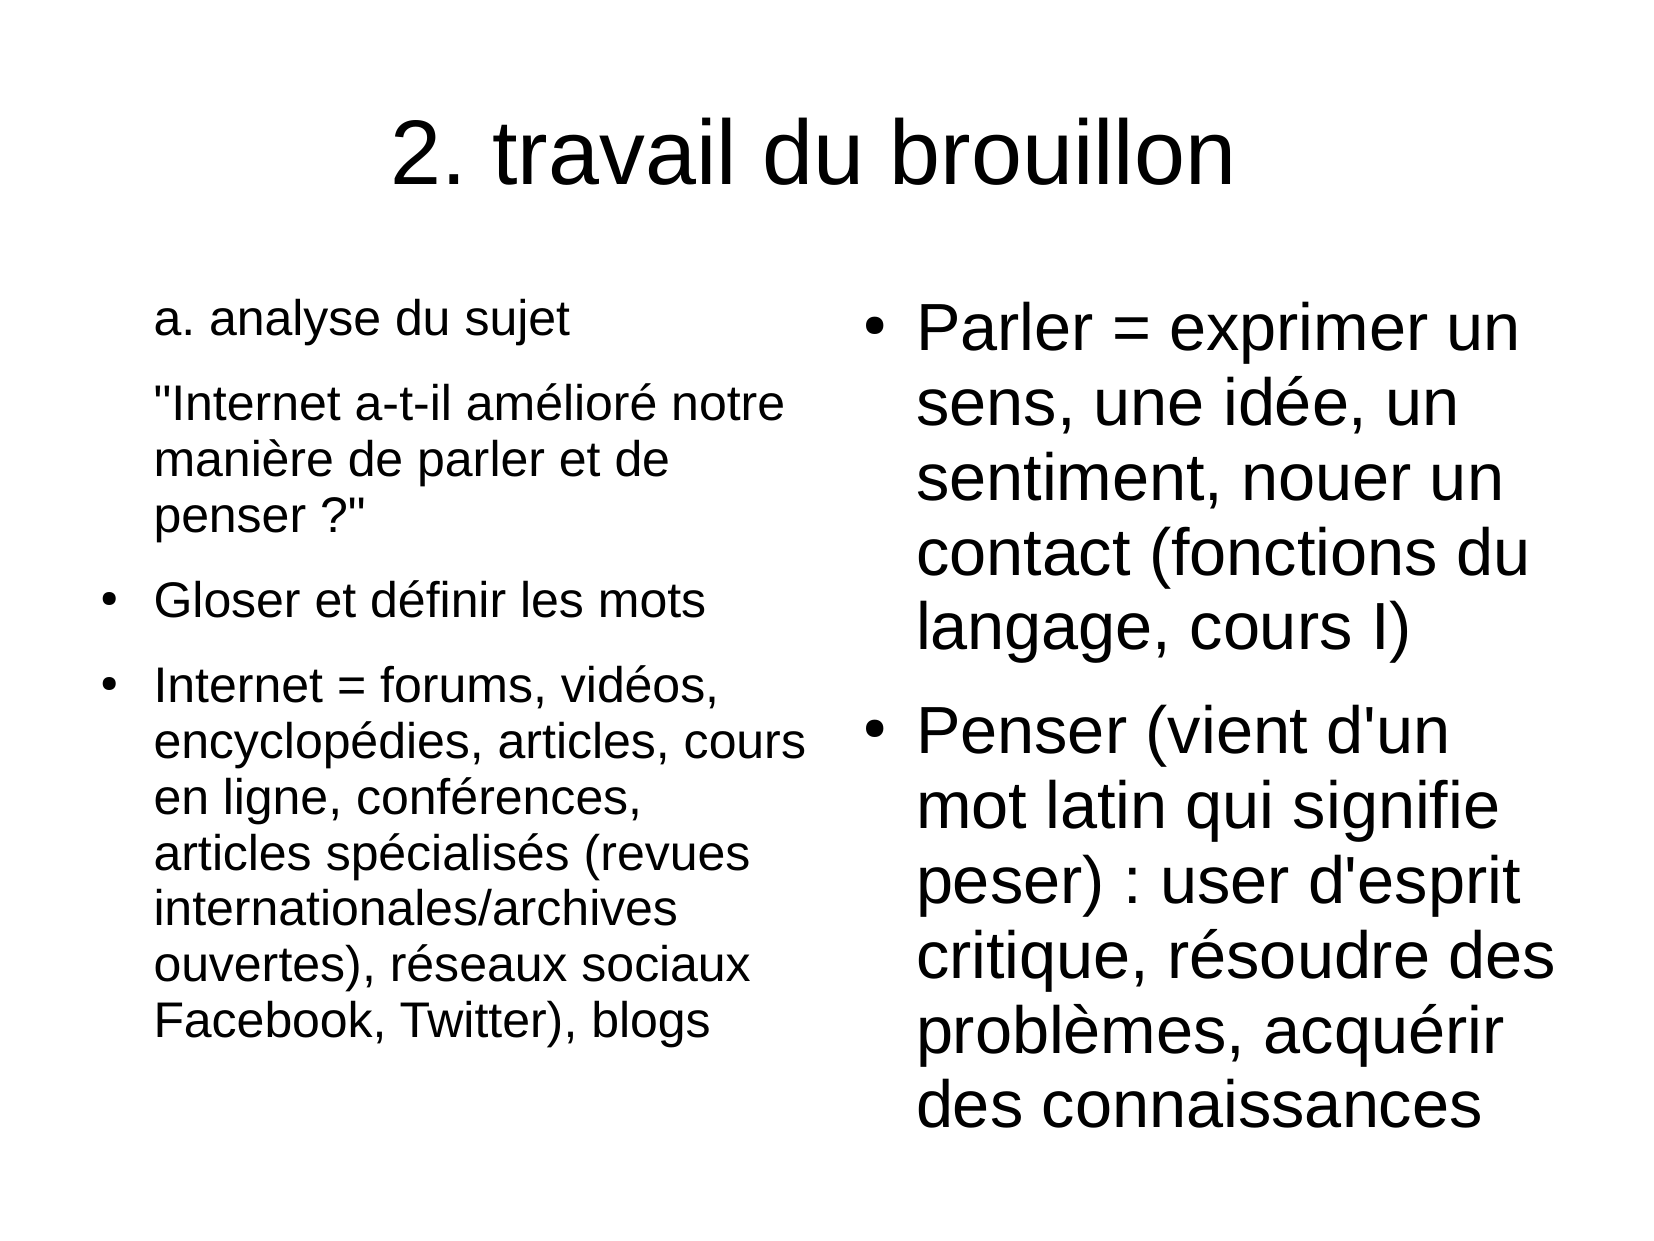

# 2. travail du brouillon
a. analyse du sujet
"Internet a-t-il amélioré notre manière de parler et de penser ?"
Gloser et définir les mots
Internet = forums, vidéos, encyclopédies, articles, cours en ligne, conférences, articles spécialisés (revues internationales/archives ouvertes), réseaux sociaux Facebook, Twitter), blogs
Parler = exprimer un sens, une idée, un sentiment, nouer un contact (fonctions du langage, cours I)
Penser (vient d'un mot latin qui signifie peser) : user d'esprit critique, résoudre des problèmes, acquérir des connaissances